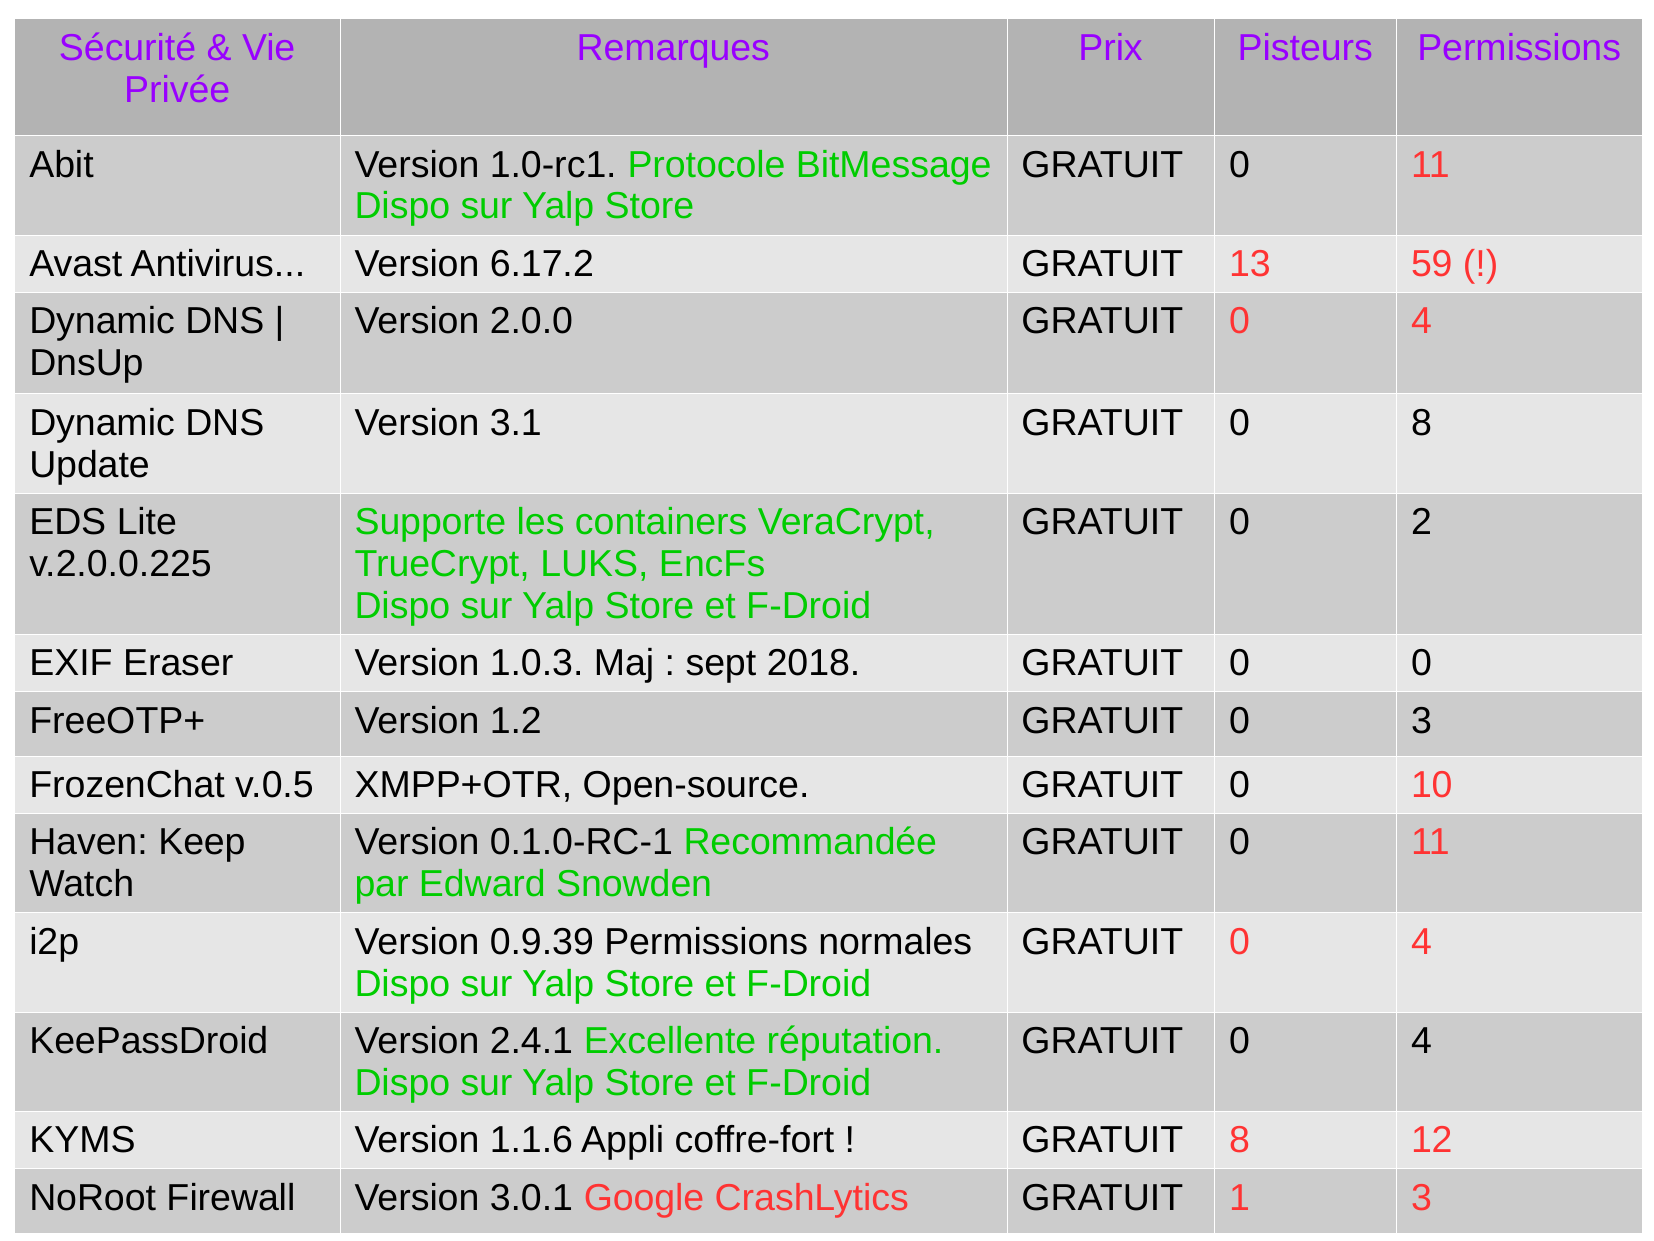

| Sécurité & vie privée | Remarques | Prix | Pisteurs | Permissions |
| --- | --- | --- | --- | --- |
| Abit | Version 1.0-rc1. Protocole BitMessage Dispo sur Yalp Store | GRATUIT | 0 | 11 |
| Avast Antivirus... | Version 6.17.2 | GRATUIT | 13 | 59 (!) |
| Dynamic DNS | DnsUp | Version 2.0.0 | GRATUIT | 0 | 4 |
| Dynamic DNS Update | Version 3.1 | GRATUIT | 0 | 8 |
| EDS Lite v.2.0.0.225 | Supporte les containers VeraCrypt, TrueCrypt, LUKS, EncFs Dispo sur Yalp Store et F-Droid | GRATUIT | 0 | 2 |
| EXIF Eraser | Version 1.0.3. Maj : sept 2018. | GRATUIT | 0 | 0 |
| FreeOTP+ | Version 1.2 | GRATUIT | 0 | 3 |
| FrozenChat v.0.5 | XMPP+OTR, Open-source. | GRATUIT | 0 | 10 |
| Haven: Keep Watch | Version 0.1.0-RC-1 Recommandée par Edward Snowden | GRATUIT | 0 | 11 |
| i2p | Version 0.9.39 Permissions normales Dispo sur Yalp Store et F-Droid | GRATUIT | 0 | 4 |
| KeePassDroid | Version 2.4.1 Excellente réputation. Dispo sur Yalp Store et F-Droid | GRATUIT | 0 | 4 |
| KYMS | Version 1.1.6 Appli coffre-fort ! | GRATUIT | 8 | 12 |
| NoRoot Firewall | Version 3.0.1 Google CrashLytics | GRATUIT | 1 | 3 |